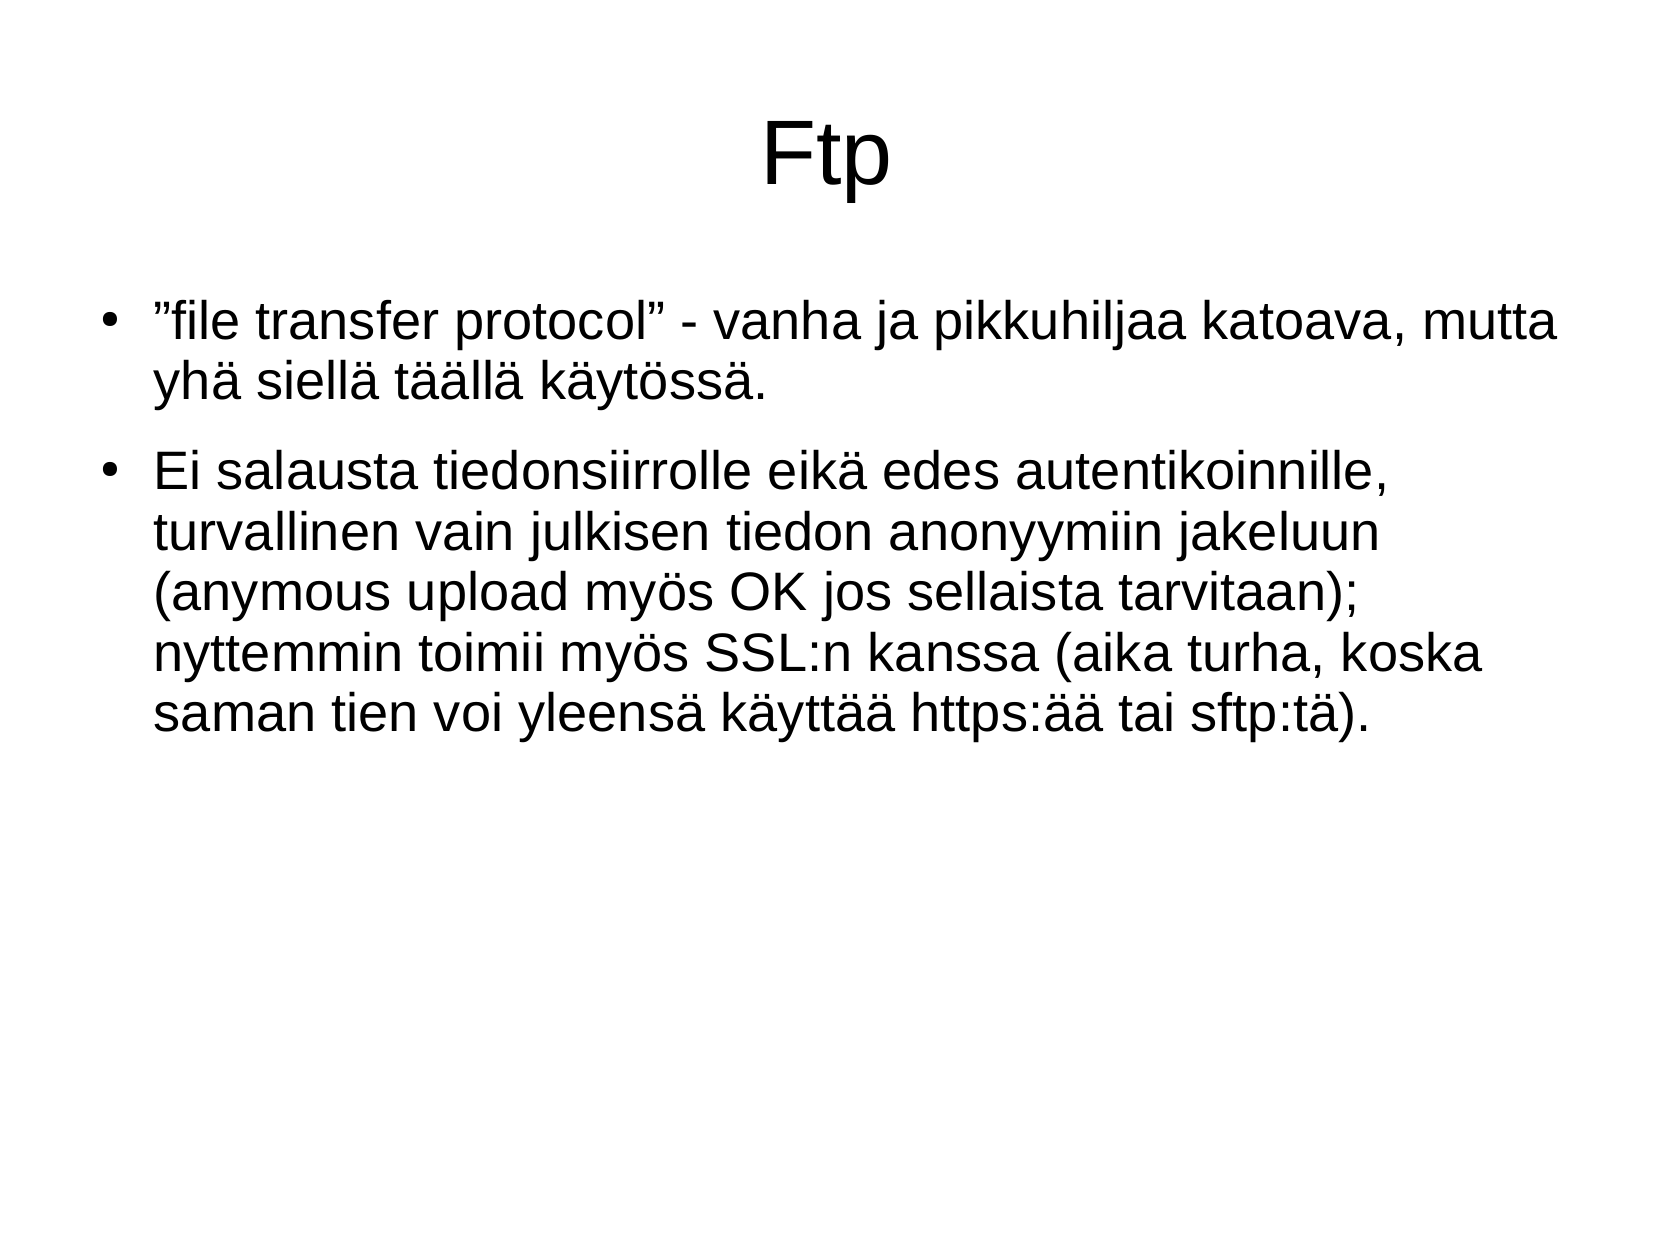

# Ftp
”file transfer protocol” - vanha ja pikkuhiljaa katoava, mutta yhä siellä täällä käytössä.
Ei salausta tiedonsiirrolle eikä edes autentikoinnille, turvallinen vain julkisen tiedon anonyymiin jakeluun (anymous upload myös OK jos sellaista tarvitaan); nyttemmin toimii myös SSL:n kanssa (aika turha, koska saman tien voi yleensä käyttää https:ää tai sftp:tä).